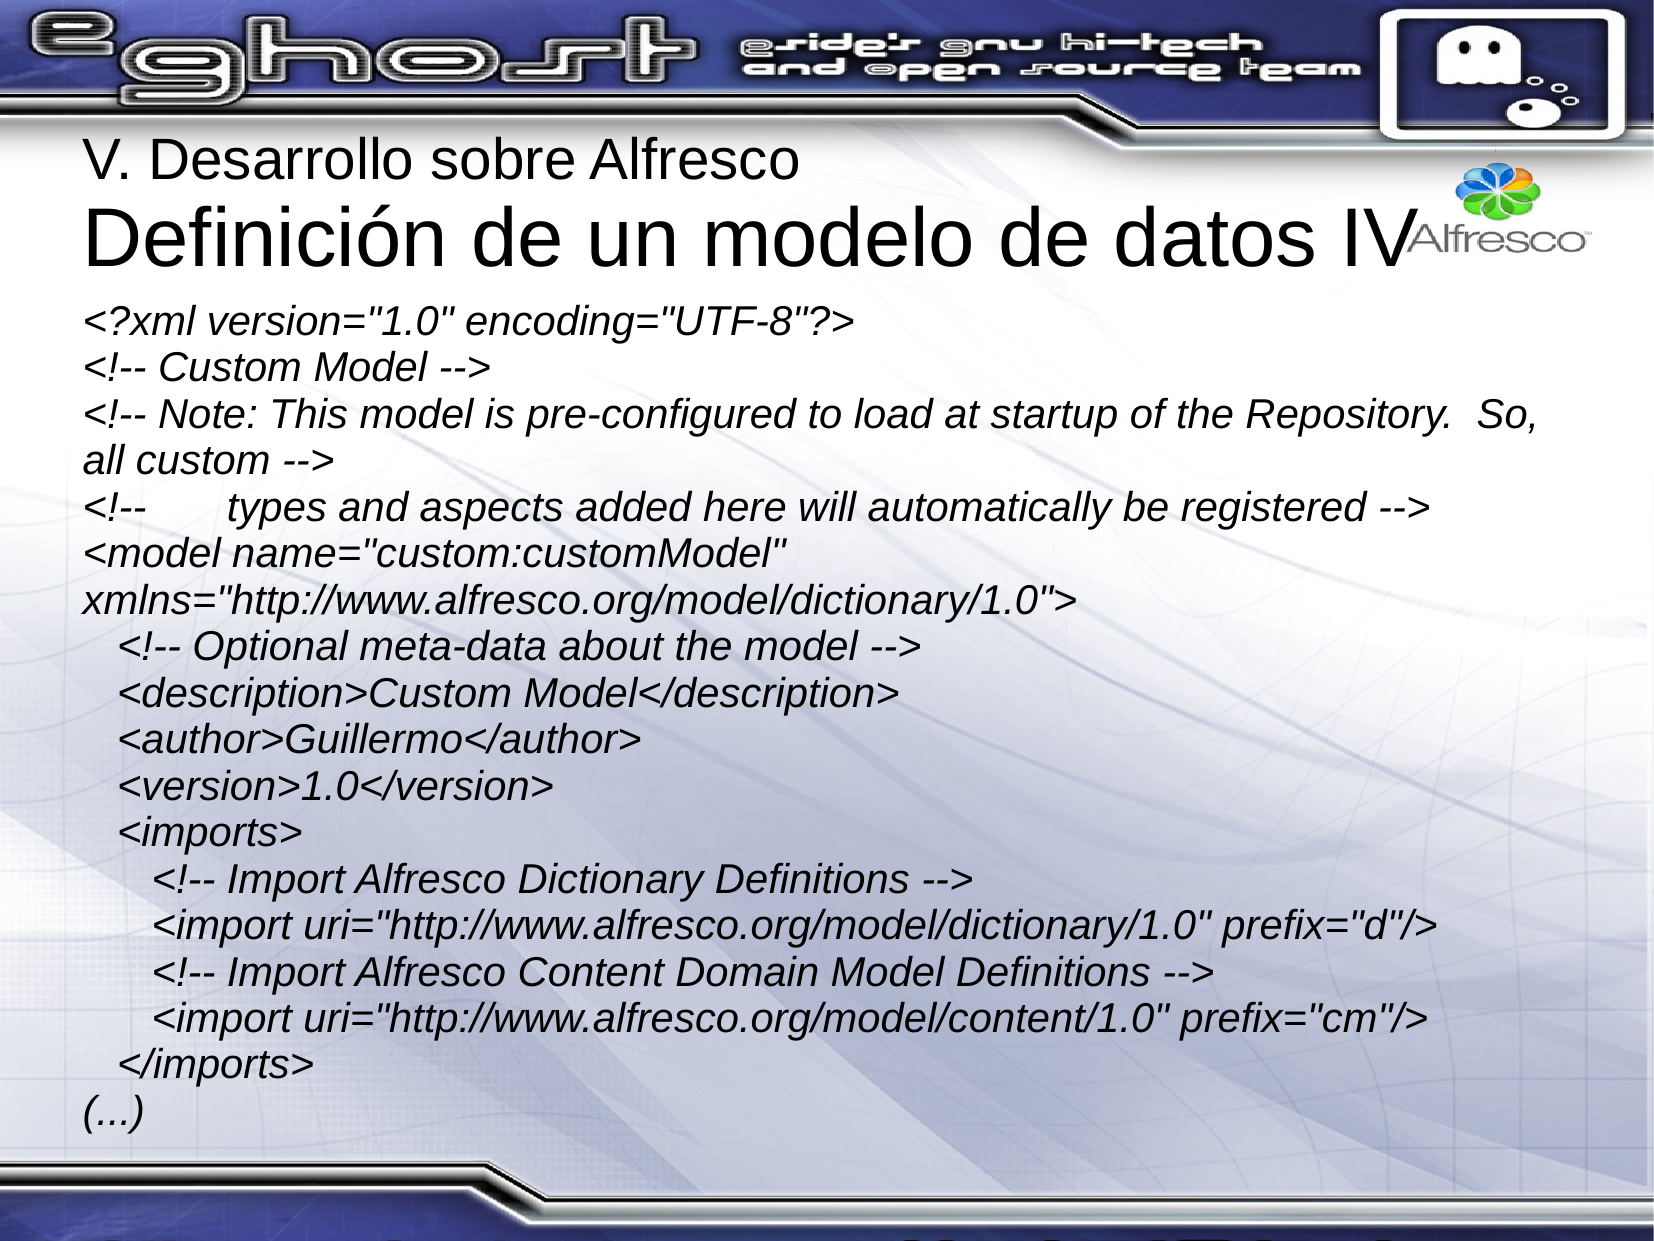

# V. Desarrollo sobre Alfresco Definición de un modelo de datos IV
<?xml version="1.0" encoding="UTF-8"?>
<!-- Custom Model -->
<!-- Note: This model is pre-configured to load at startup of the Repository. So, all custom -->
<!-- types and aspects added here will automatically be registered -->
<model name="custom:customModel" xmlns="http://www.alfresco.org/model/dictionary/1.0">
 <!-- Optional meta-data about the model -->
 <description>Custom Model</description>
 <author>Guillermo</author>
 <version>1.0</version>
 <imports>
 <!-- Import Alfresco Dictionary Definitions -->
 <import uri="http://www.alfresco.org/model/dictionary/1.0" prefix="d"/>
 <!-- Import Alfresco Content Domain Model Definitions -->
 <import uri="http://www.alfresco.org/model/content/1.0" prefix="cm"/>
 </imports>
(...)